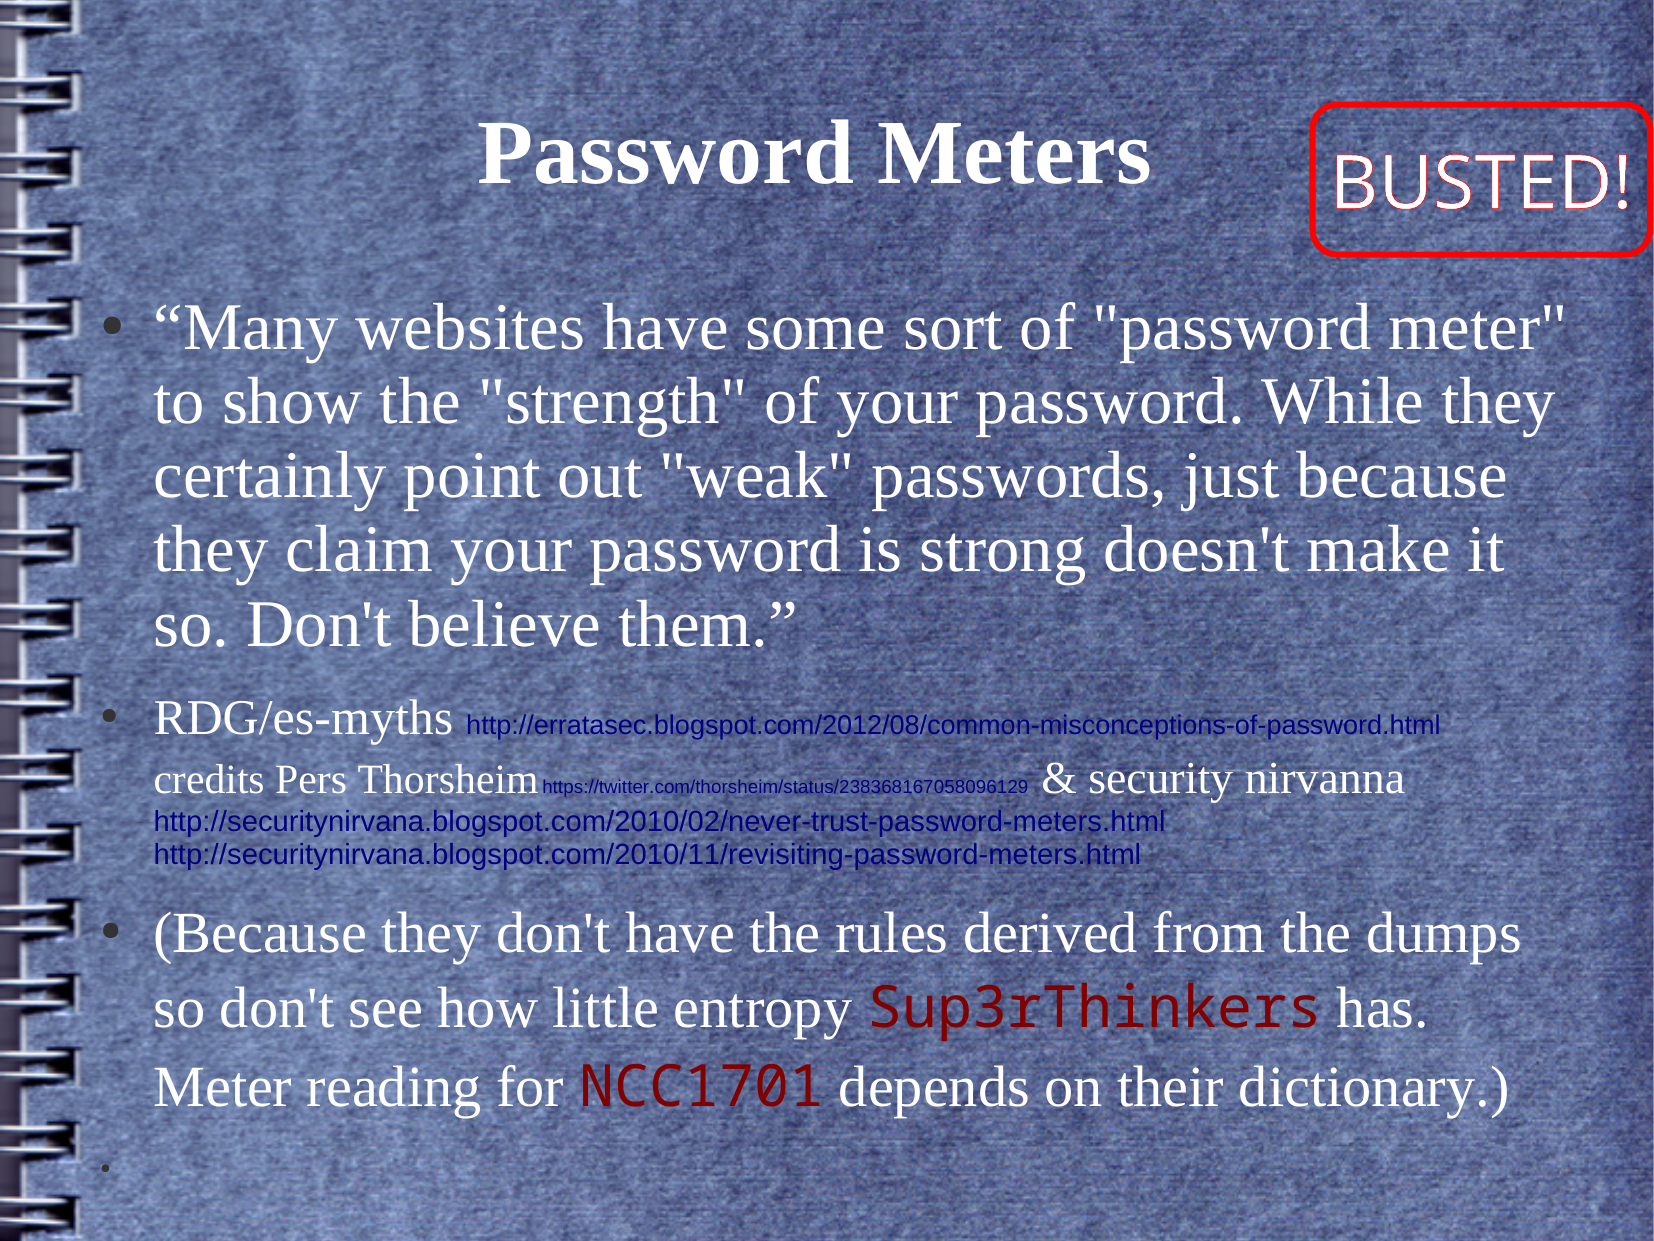

# Password Meters
BUSTED!
“Many websites have some sort of "password meter" to show the "strength" of your password. While they certainly point out "weak" passwords, just because they claim your password is strong doesn't make it so. Don't believe them.”
RDG/es-myths http://erratasec.blogspot.com/2012/08/common-misconceptions-of-password.html
credits Pers Thorsheim https://twitter.com/thorsheim/status/238368167058096129 & security nirvanna http://securitynirvana.blogspot.com/2010/02/never-trust-password-meters.html http://securitynirvana.blogspot.com/2010/11/revisiting-password-meters.html
(Because they don't have the rules derived from the dumps so don't see how little entropy Sup3rThinkers has. Meter reading for NCC1701 depends on their dictionary.)